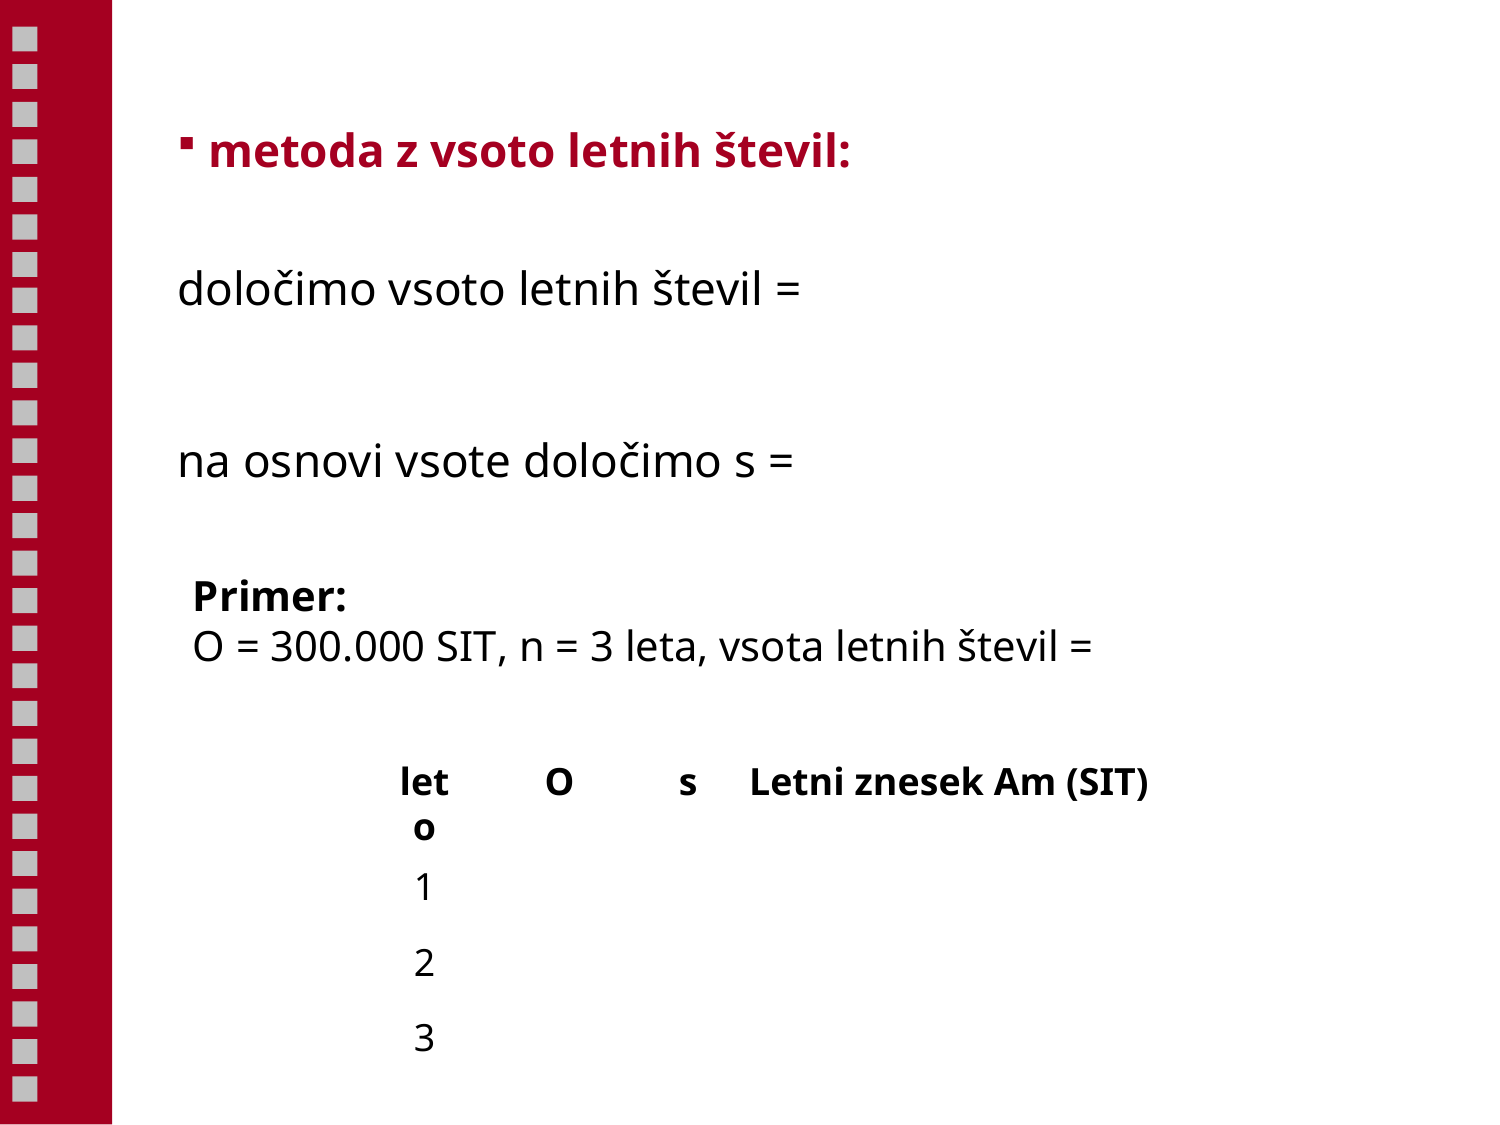

metoda z vsoto letnih števil:
določimo vsoto letnih števil =
na osnovi vsote določimo s =
Primer:
O = 300.000 SIT, n = 3 leta, vsota letnih števil =
| leto | O | s | Letni znesek Am (SIT) |
| --- | --- | --- | --- |
| 1 | | | |
| 2 | | | |
| 3 | | | |